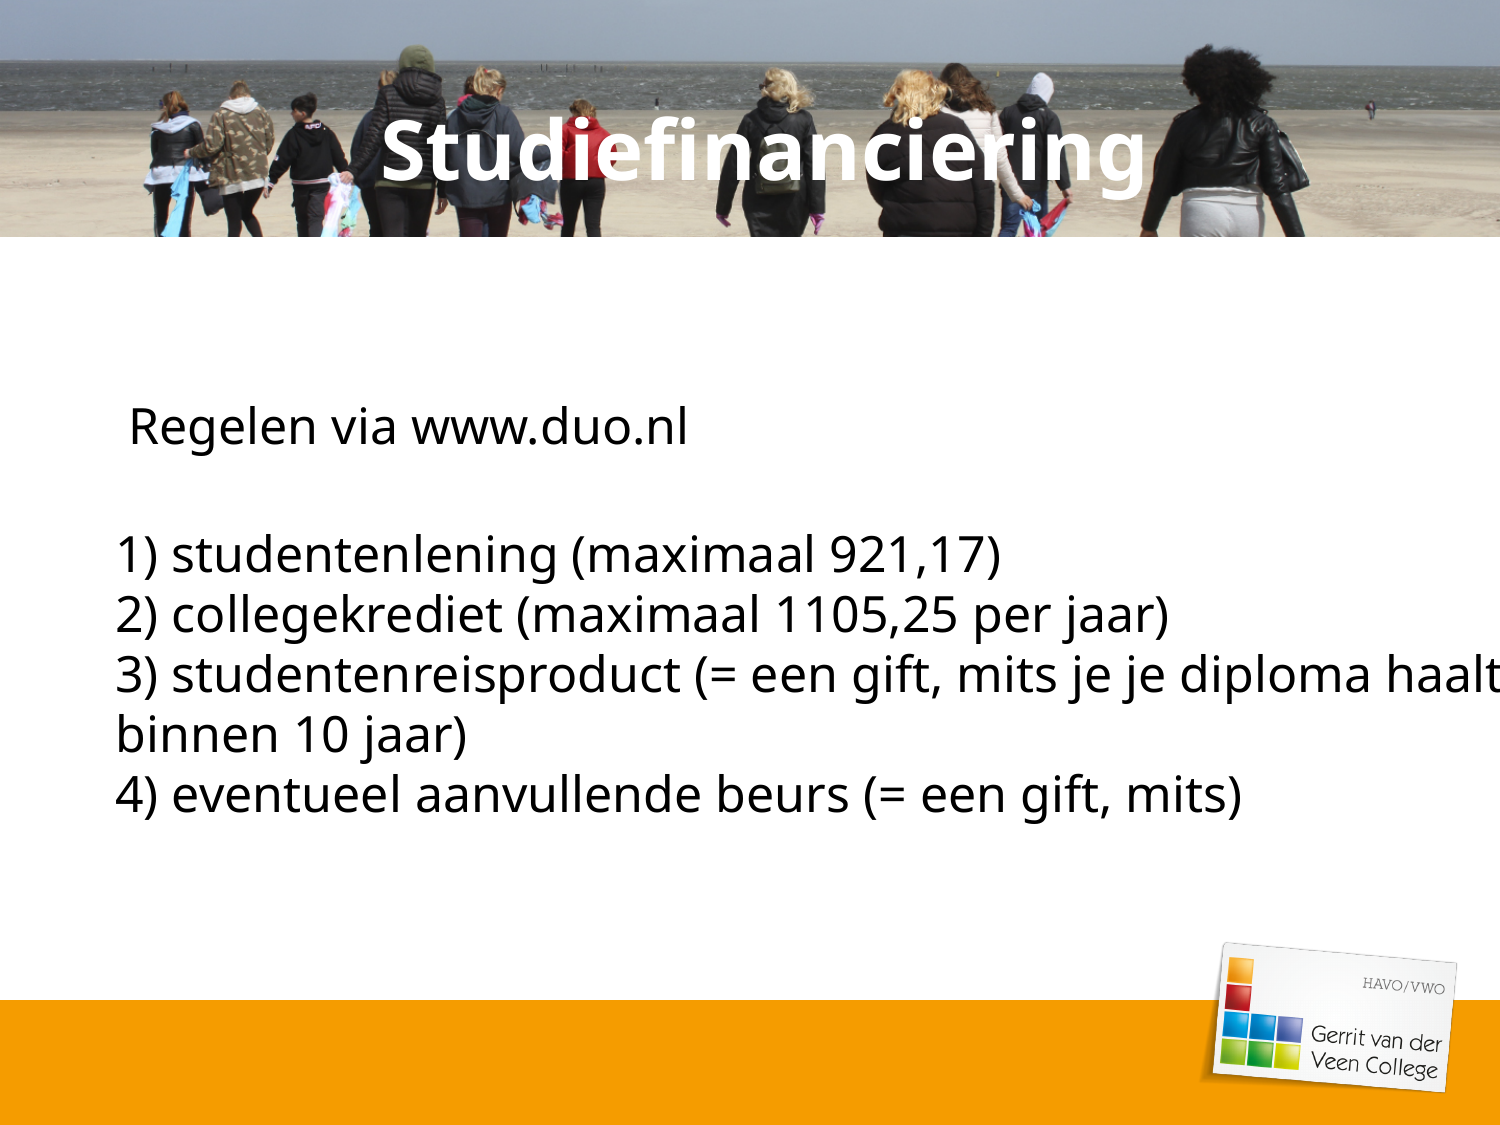

Studiefinanciering ​
 Regelen via www.duo.nl
1) studentenlening (maximaal 921,17)
2) collegekrediet (maximaal 1105,25 per jaar)
3) studentenreisproduct (= een gift, mits je je diploma haalt binnen 10 jaar)
4) eventueel aanvullende beurs (= een gift, mits)